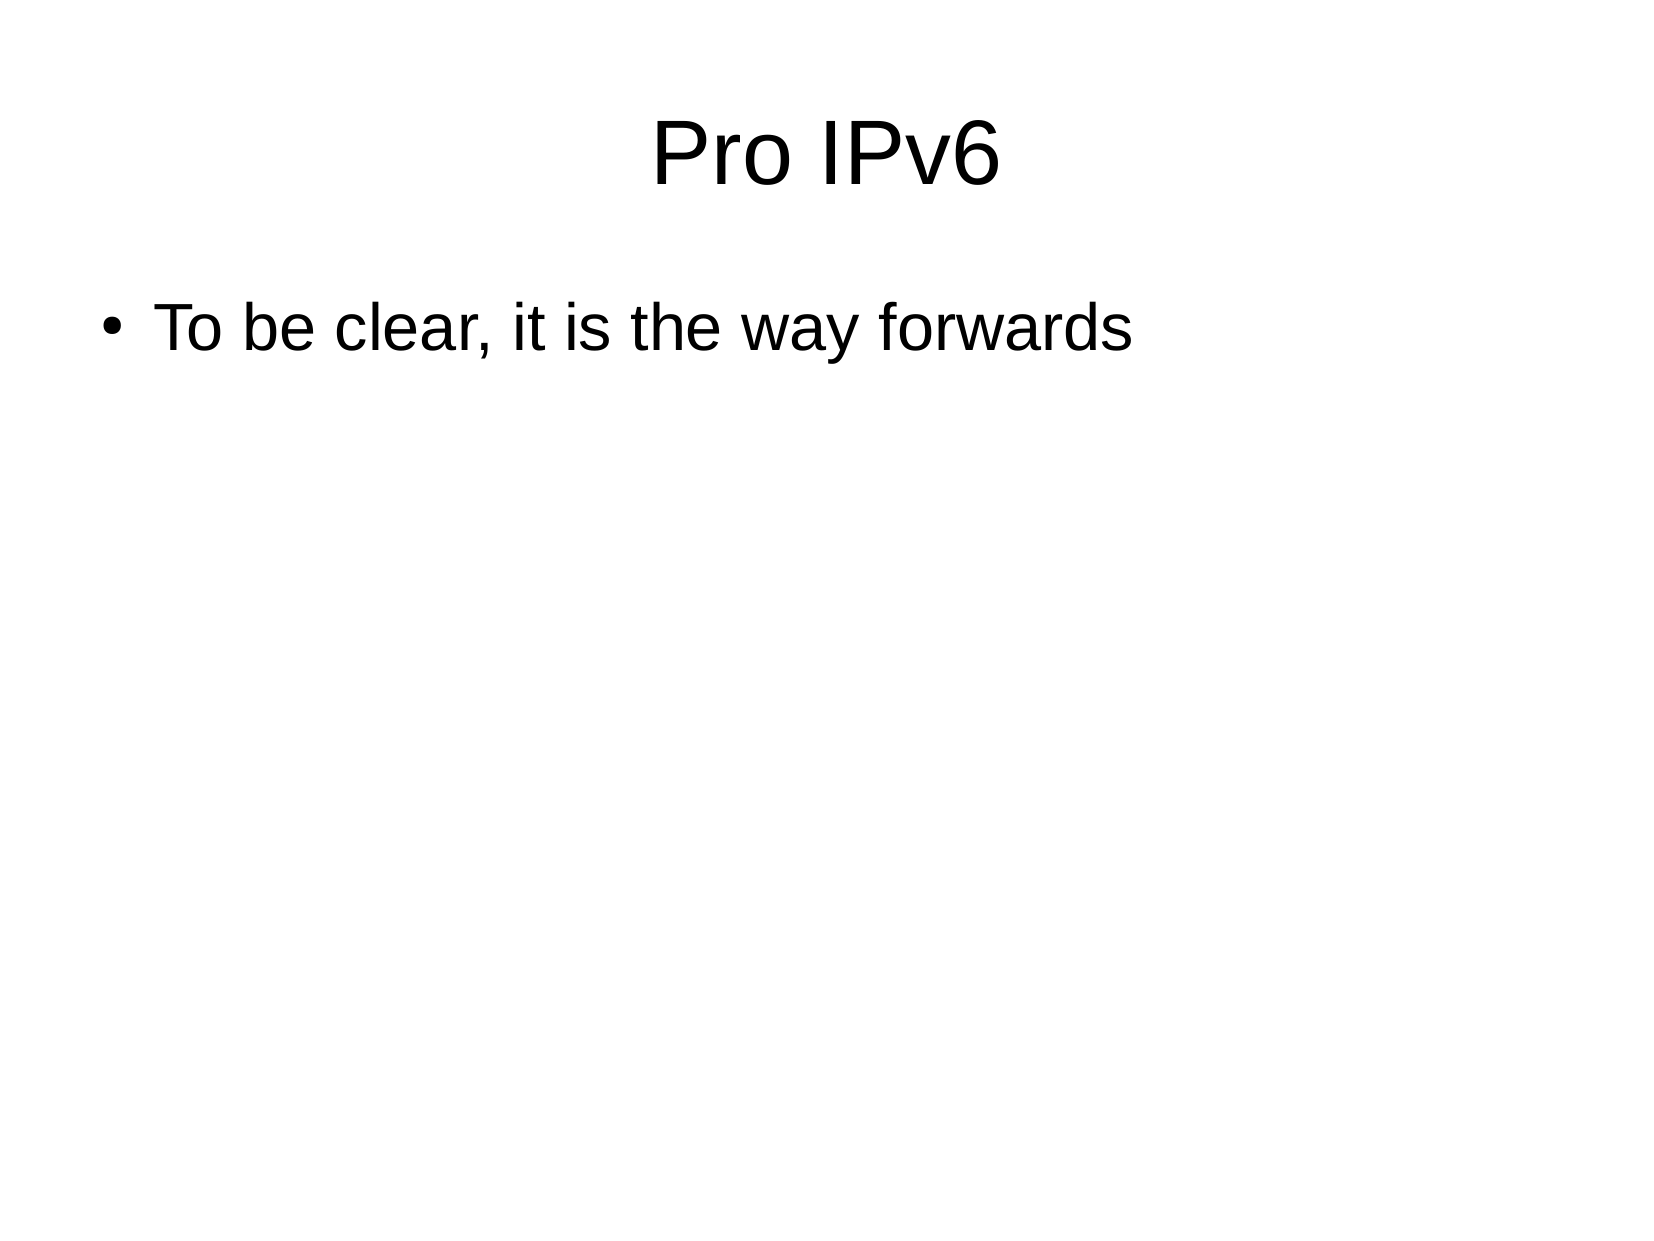

# Pro IPv6
To be clear, it is the way forwards